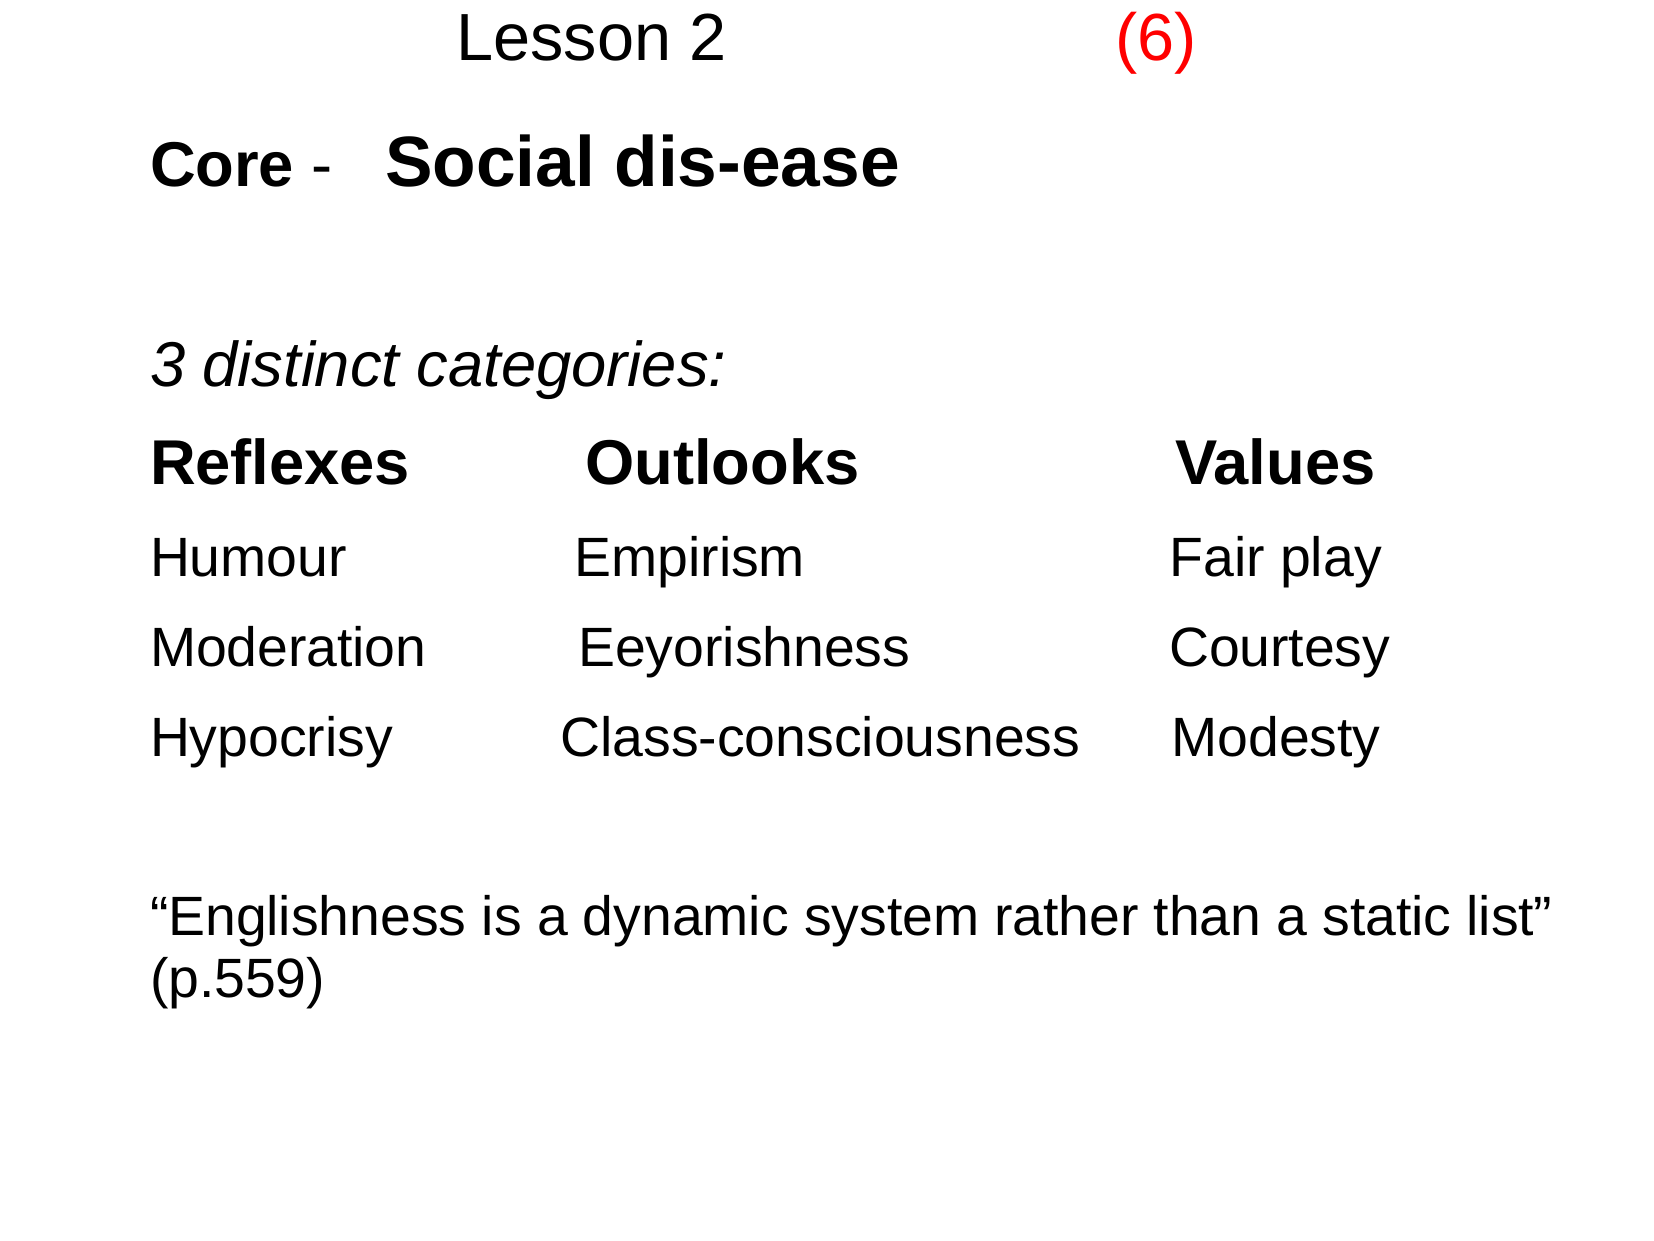

# Lesson 2 (6)
Core - Social dis-ease
3 distinct categories:
Reflexes Outlooks Values
Humour Empirism Fair play
Moderation Eeyorishness Courtesy
Hypocrisy Class-consciousness Modesty
“Englishness is a dynamic system rather than a static list” (p.559)